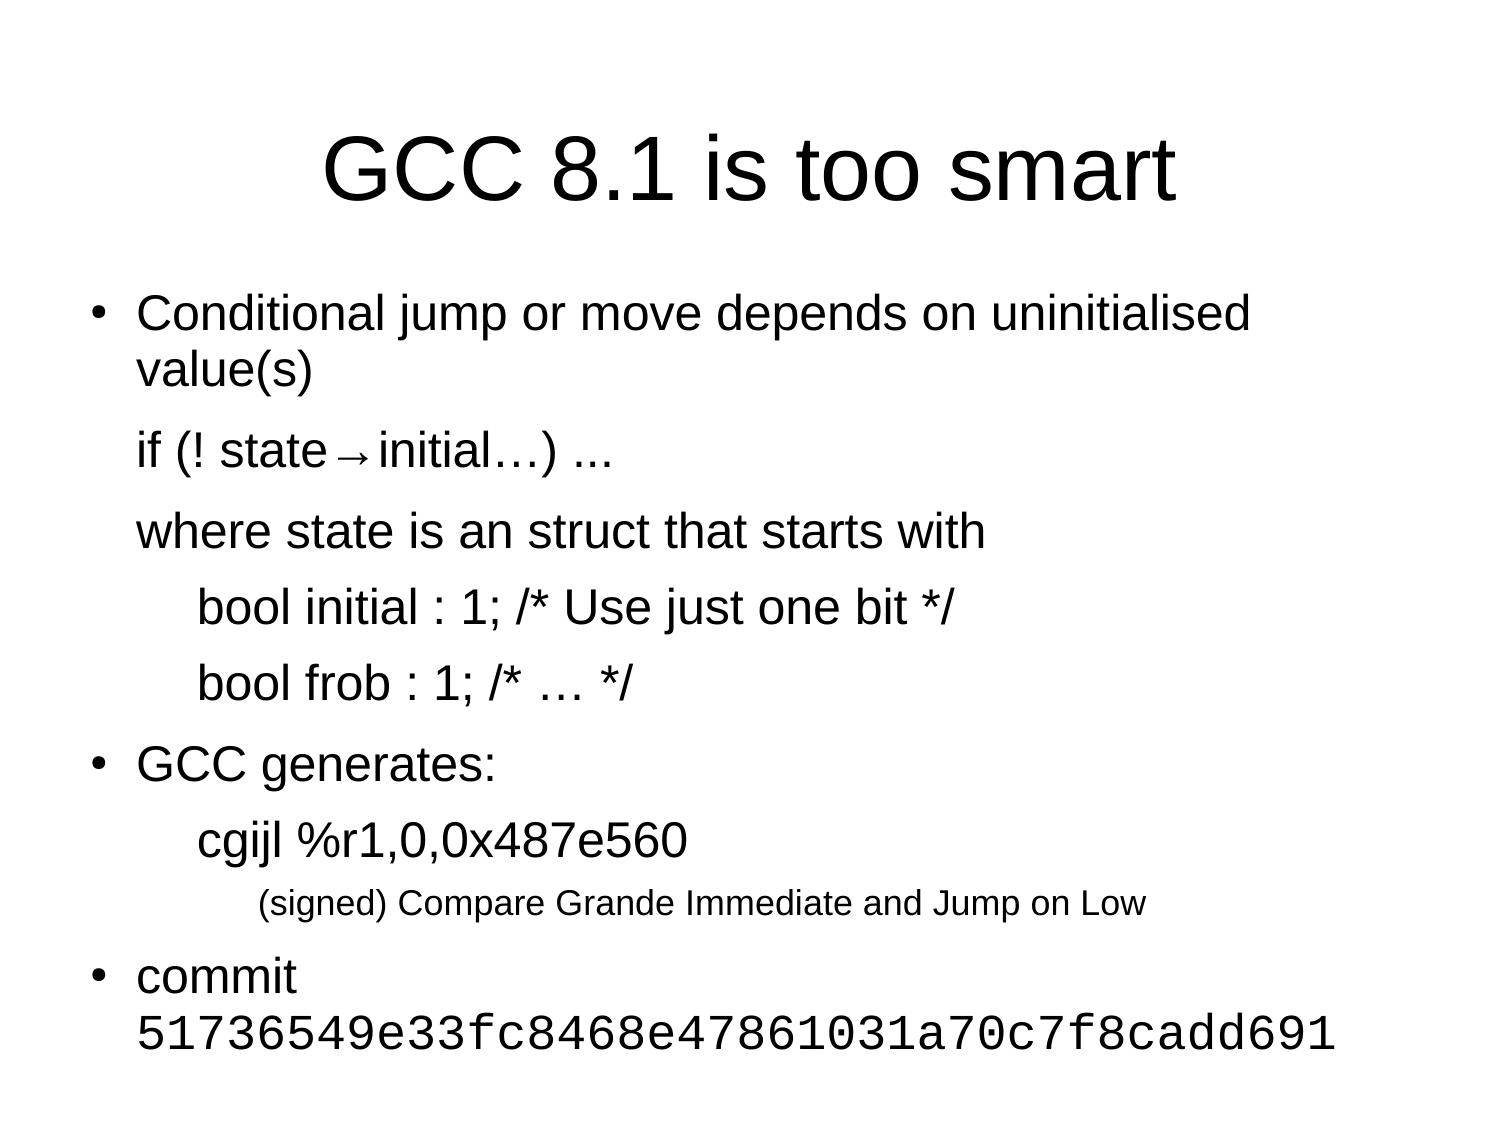

# GCC 8.1 is too smart
Conditional jump or move depends on uninitialised value(s)
if (! state→initial…) ...
where state is an struct that starts with
bool initial : 1; /* Use just one bit */
bool frob : 1; /* … */
GCC generates:
cgijl %r1,0,0x487e560
(signed) Compare Grande Immediate and Jump on Low
commit 51736549e33fc8468e47861031a70c7f8cadd691